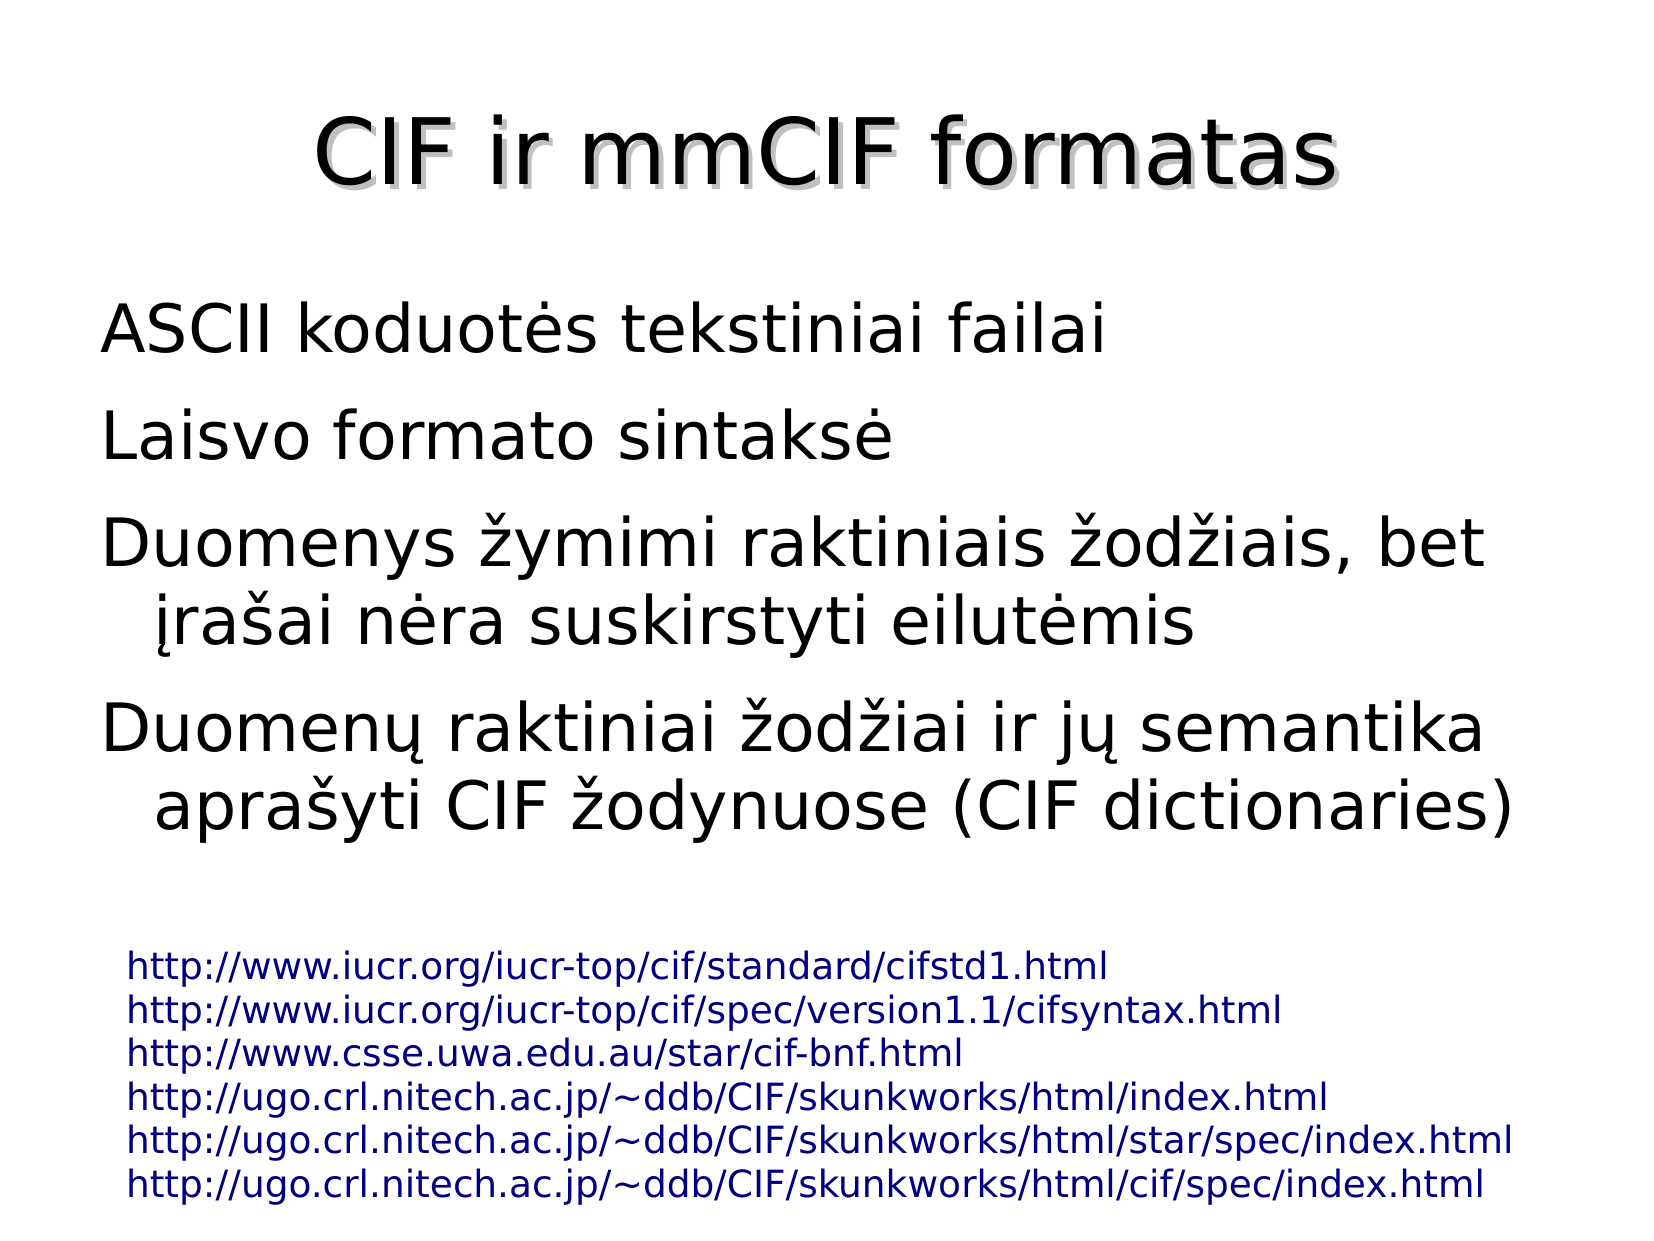

# CIF ir mmCIF formatas
ASCII koduotės tekstiniai failai
Laisvo formato sintaksė
Duomenys žymimi raktiniais žodžiais, bet įrašai nėra suskirstyti eilutėmis
Duomenų raktiniai žodžiai ir jų semantika aprašyti CIF žodynuose (CIF dictionaries)
http://www.iucr.org/iucr-top/cif/standard/cifstd1.html
http://www.iucr.org/iucr-top/cif/spec/version1.1/cifsyntax.html
http://www.csse.uwa.edu.au/star/cif-bnf.html
http://ugo.crl.nitech.ac.jp/~ddb/CIF/skunkworks/html/index.html
http://ugo.crl.nitech.ac.jp/~ddb/CIF/skunkworks/html/star/spec/index.html
http://ugo.crl.nitech.ac.jp/~ddb/CIF/skunkworks/html/cif/spec/index.html